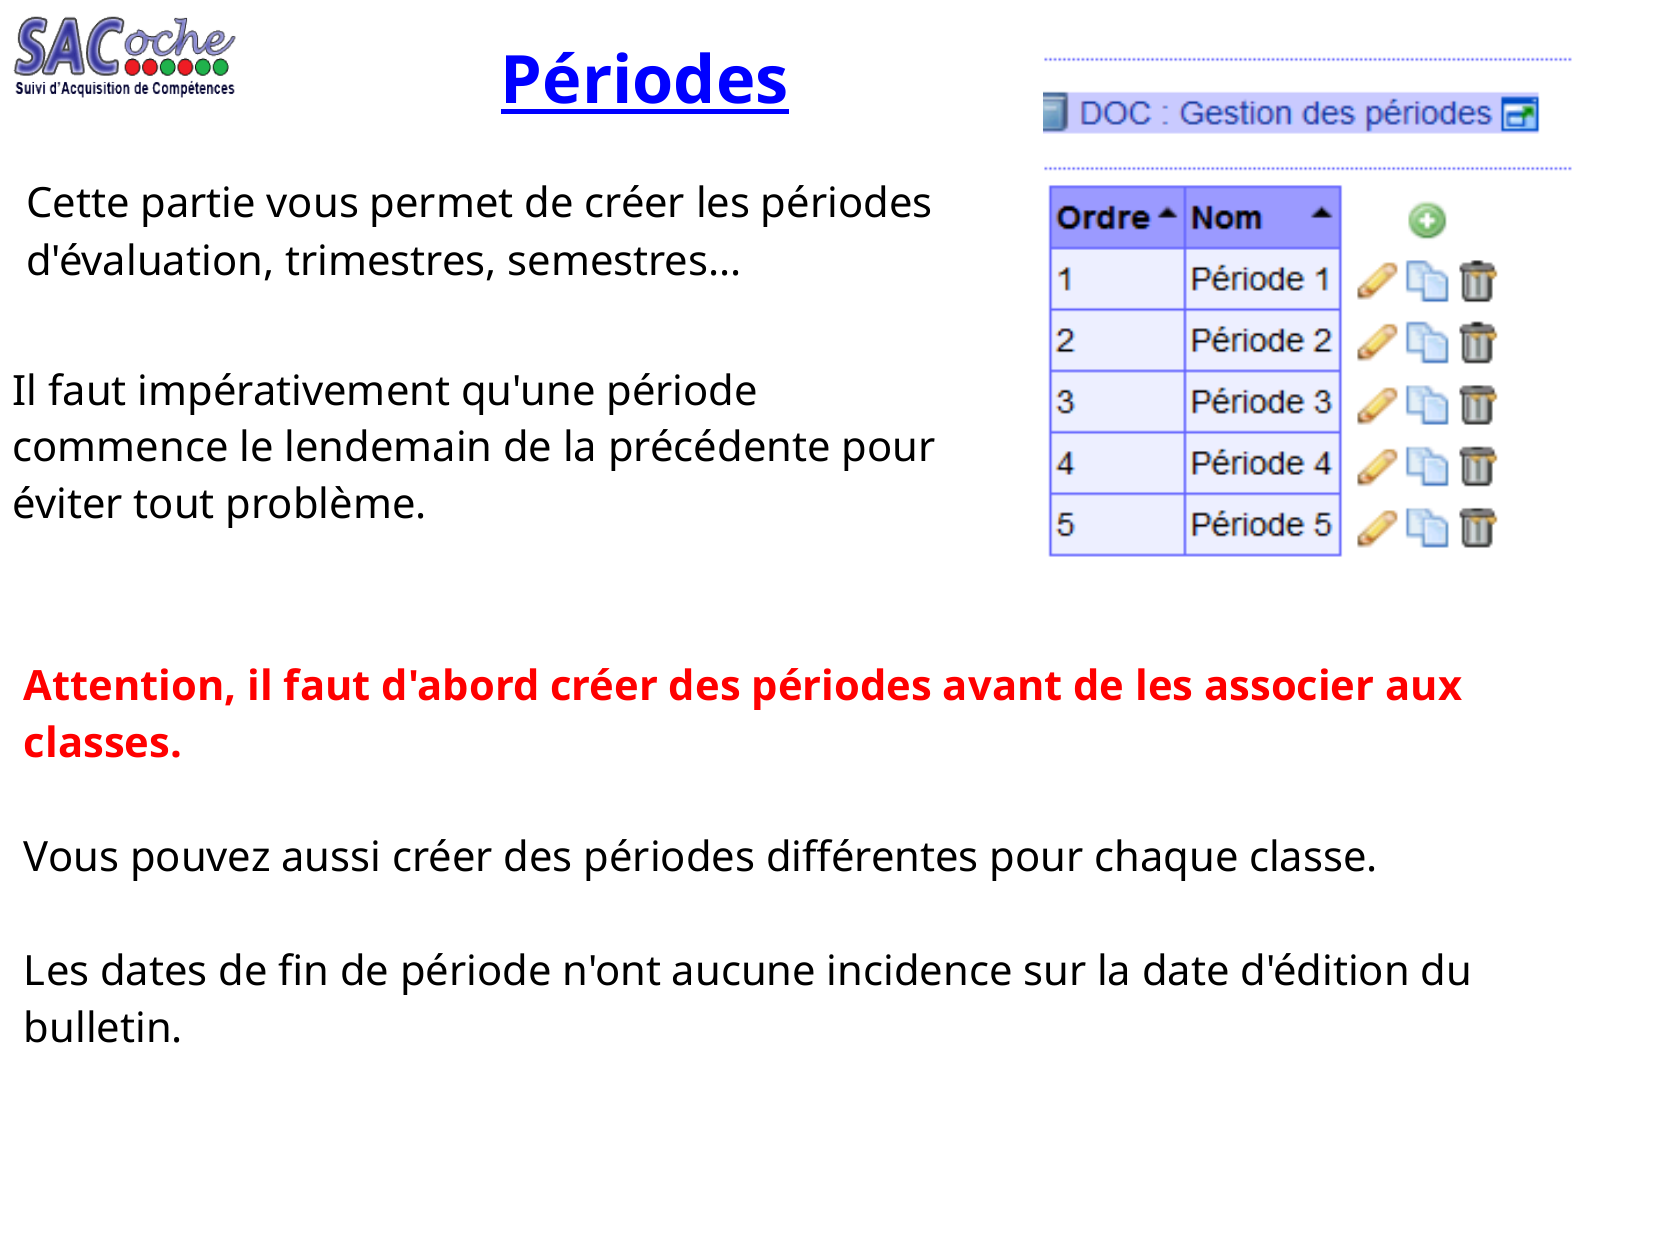

# Périodes
Cette partie vous permet de créer les périodes d'évaluation, trimestres, semestres...
Il faut impérativement qu'une période commence le lendemain de la précédente pour éviter tout problème.
Attention, il faut d'abord créer des périodes avant de les associer aux classes.
Vous pouvez aussi créer des périodes différentes pour chaque classe.
Les dates de fin de période n'ont aucune incidence sur la date d'édition du bulletin.